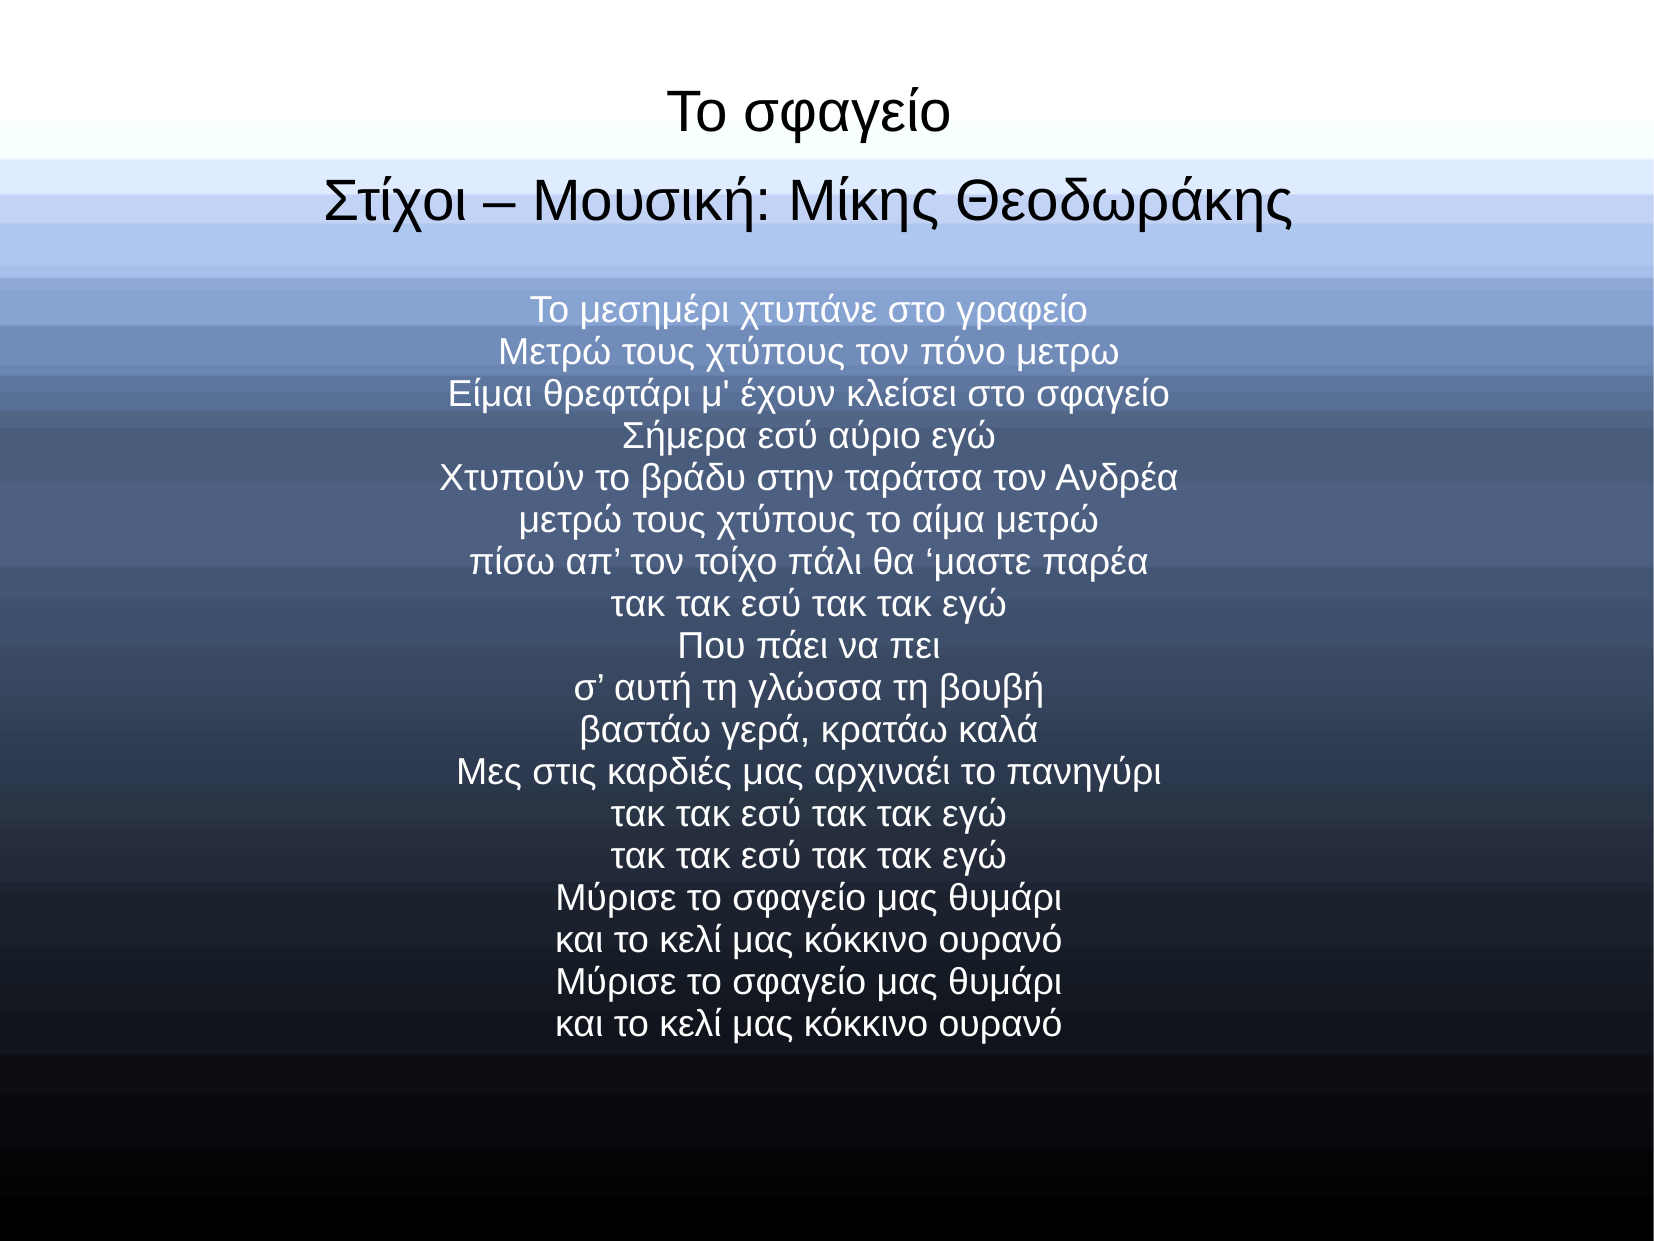

Το σφαγείο
Στίχοι – Μουσική: Μίκης Θεοδωράκης
Το μεσημέρι χτυπάνε στο γραφείο
Μετρώ τους χτύπους τον πόνο μετρω
Είμαι θρεφτάρι μ' έχουν κλείσει στο σφαγείο
Σήμερα εσύ αύριο εγώ
Χτυπούν το βράδυ στην ταράτσα τον Ανδρέα
μετρώ τους χτύπους το αίμα μετρώ
πίσω απ’ τον τοίχο πάλι θα ‘μαστε παρέα
τακ τακ εσύ τακ τακ εγώ
Που πάει να πει
σ’ αυτή τη γλώσσα τη βουβή
βαστάω γερά, κρατάω καλά
Μες στις καρδιές μας αρχιναέι το πανηγύρι
τακ τακ εσύ τακ τακ εγώ
τακ τακ εσύ τακ τακ εγώ
Μύρισε το σφαγείο μας θυμάρι
και το κελί μας κόκκινο ουρανό
Μύρισε το σφαγείο μας θυμάρι
και το κελί μας κόκκινο ουρανό